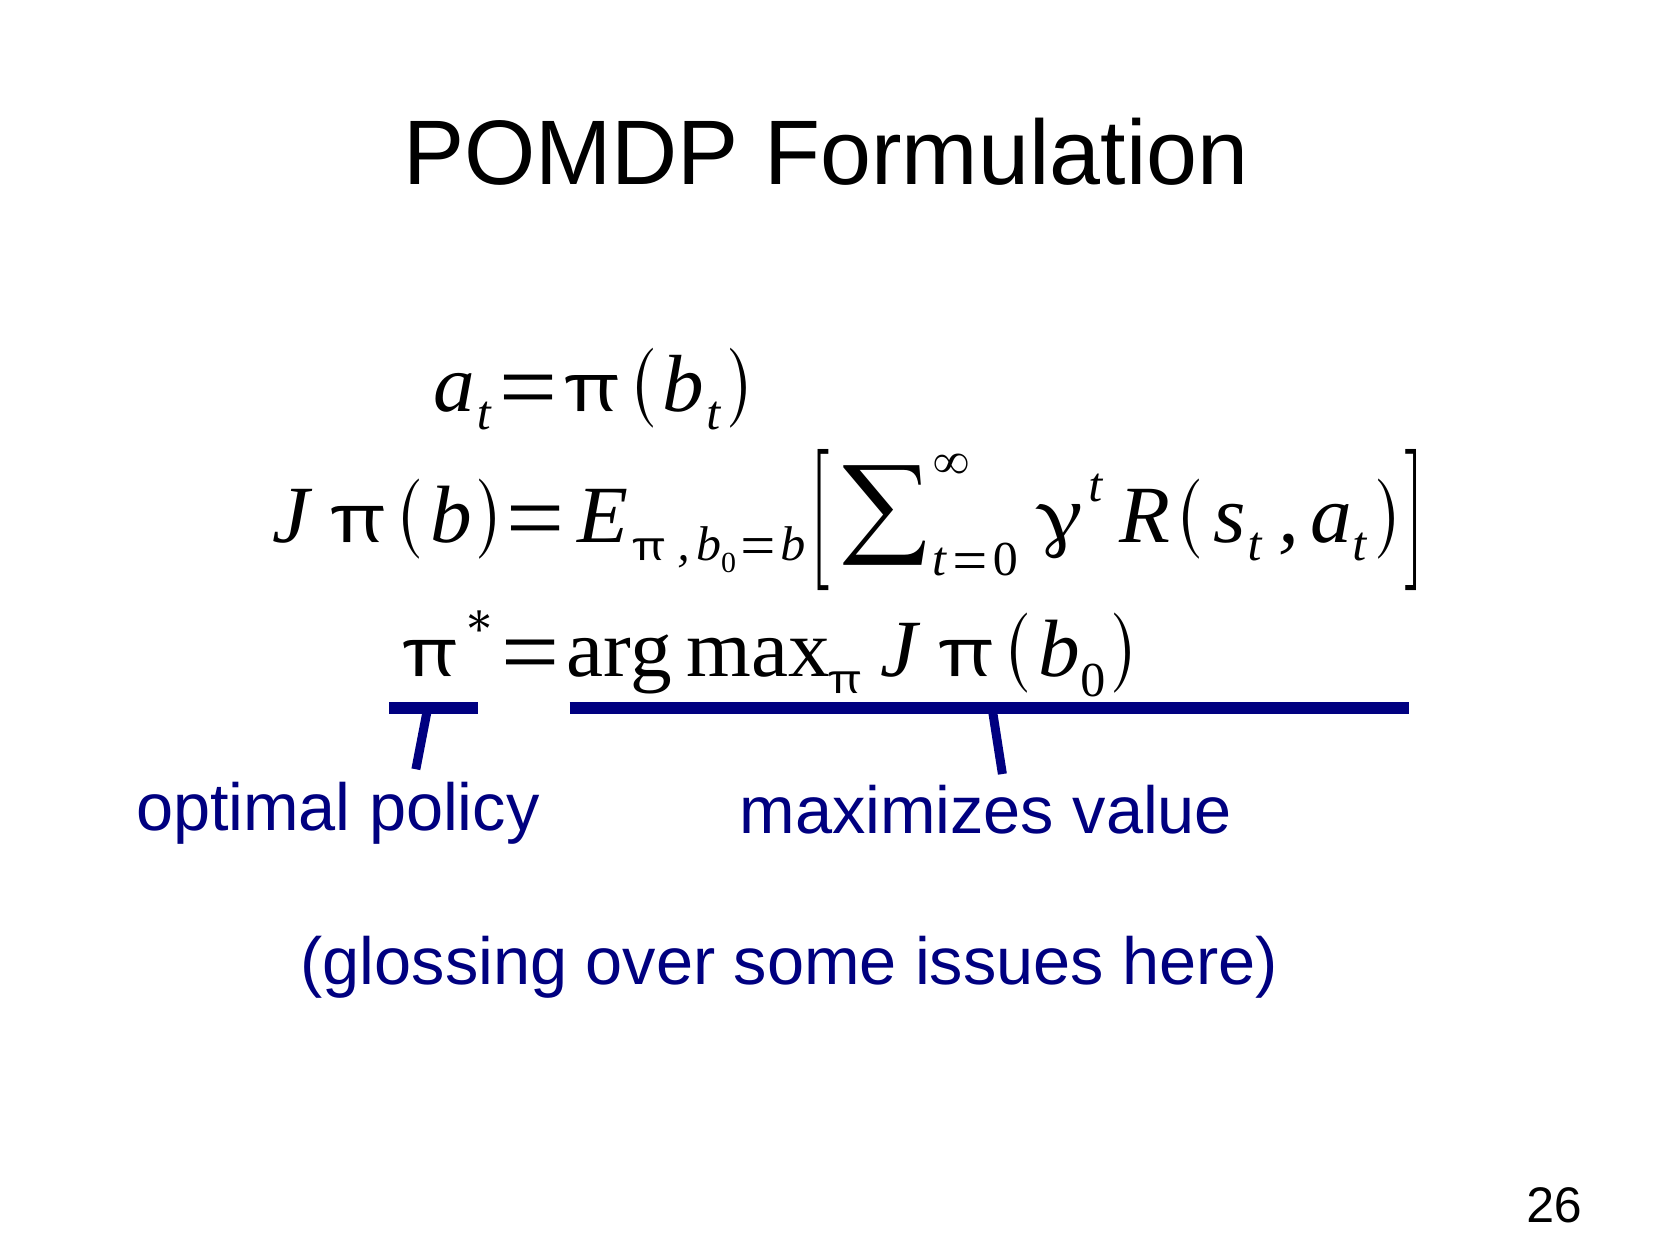

# POMDP Formulation
optimal policy
maximizes value
(glossing over some issues here)